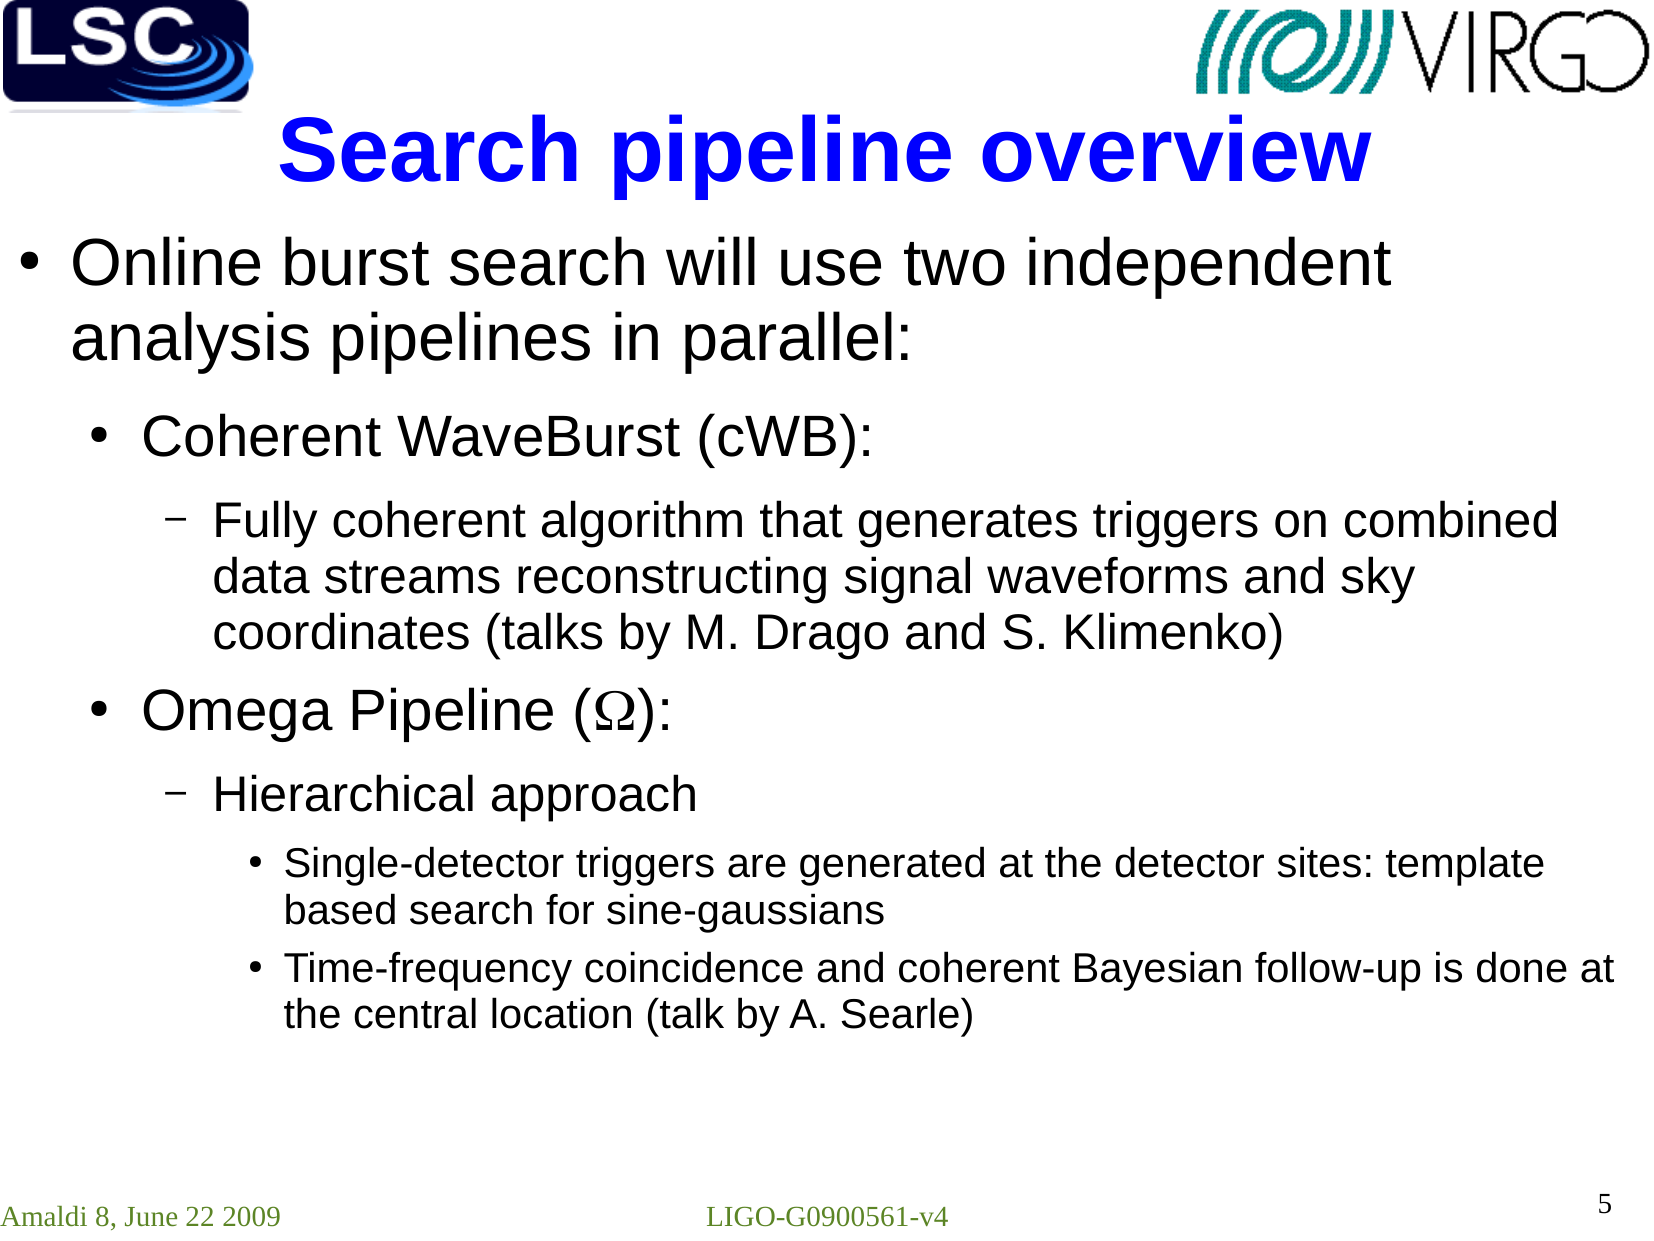

# Search pipeline overview
Online burst search will use two independent analysis pipelines in parallel:
Coherent WaveBurst (cWB):
Fully coherent algorithm that generates triggers on combined data streams reconstructing signal waveforms and sky coordinates (talks by M. Drago and S. Klimenko)
Omega Pipeline ():
Hierarchical approach
Single-detector triggers are generated at the detector sites: template based search for sine-gaussians
Time-frequency coincidence and coherent Bayesian follow-up is done at the central location (talk by A. Searle)
5